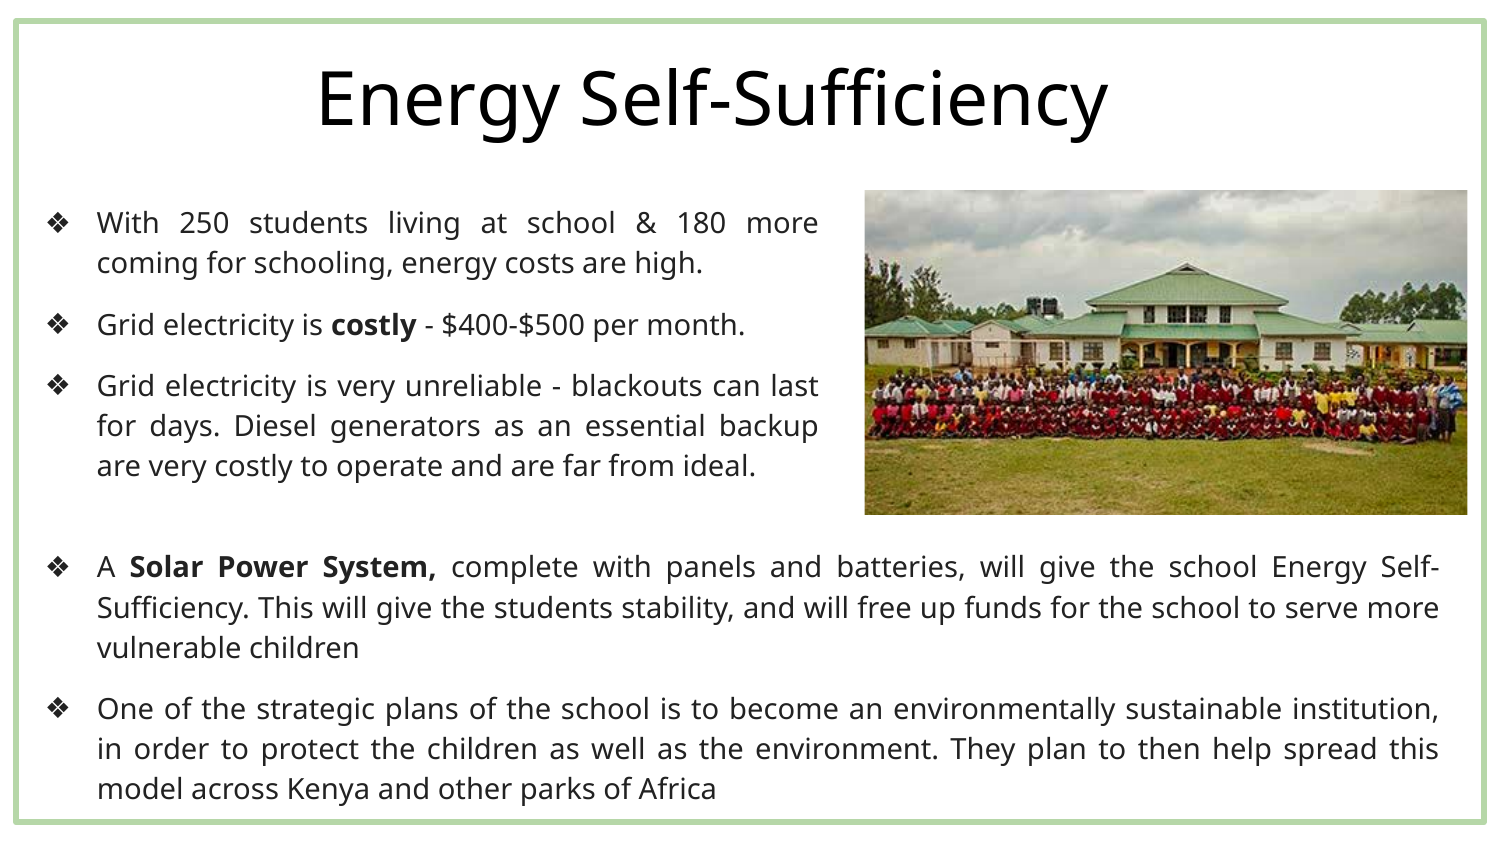

# Energy Self-Sufficiency
With 250 students living at school & 180 more coming for schooling, energy costs are high.
Grid electricity is costly - $400-$500 per month.
Grid electricity is very unreliable - blackouts can last for days. Diesel generators as an essential backup are very costly to operate and are far from ideal.
A Solar Power System, complete with panels and batteries, will give the school Energy Self-Sufficiency. This will give the students stability, and will free up funds for the school to serve more vulnerable children
One of the strategic plans of the school is to become an environmentally sustainable institution, in order to protect the children as well as the environment. They plan to then help spread this model across Kenya and other parks of Africa